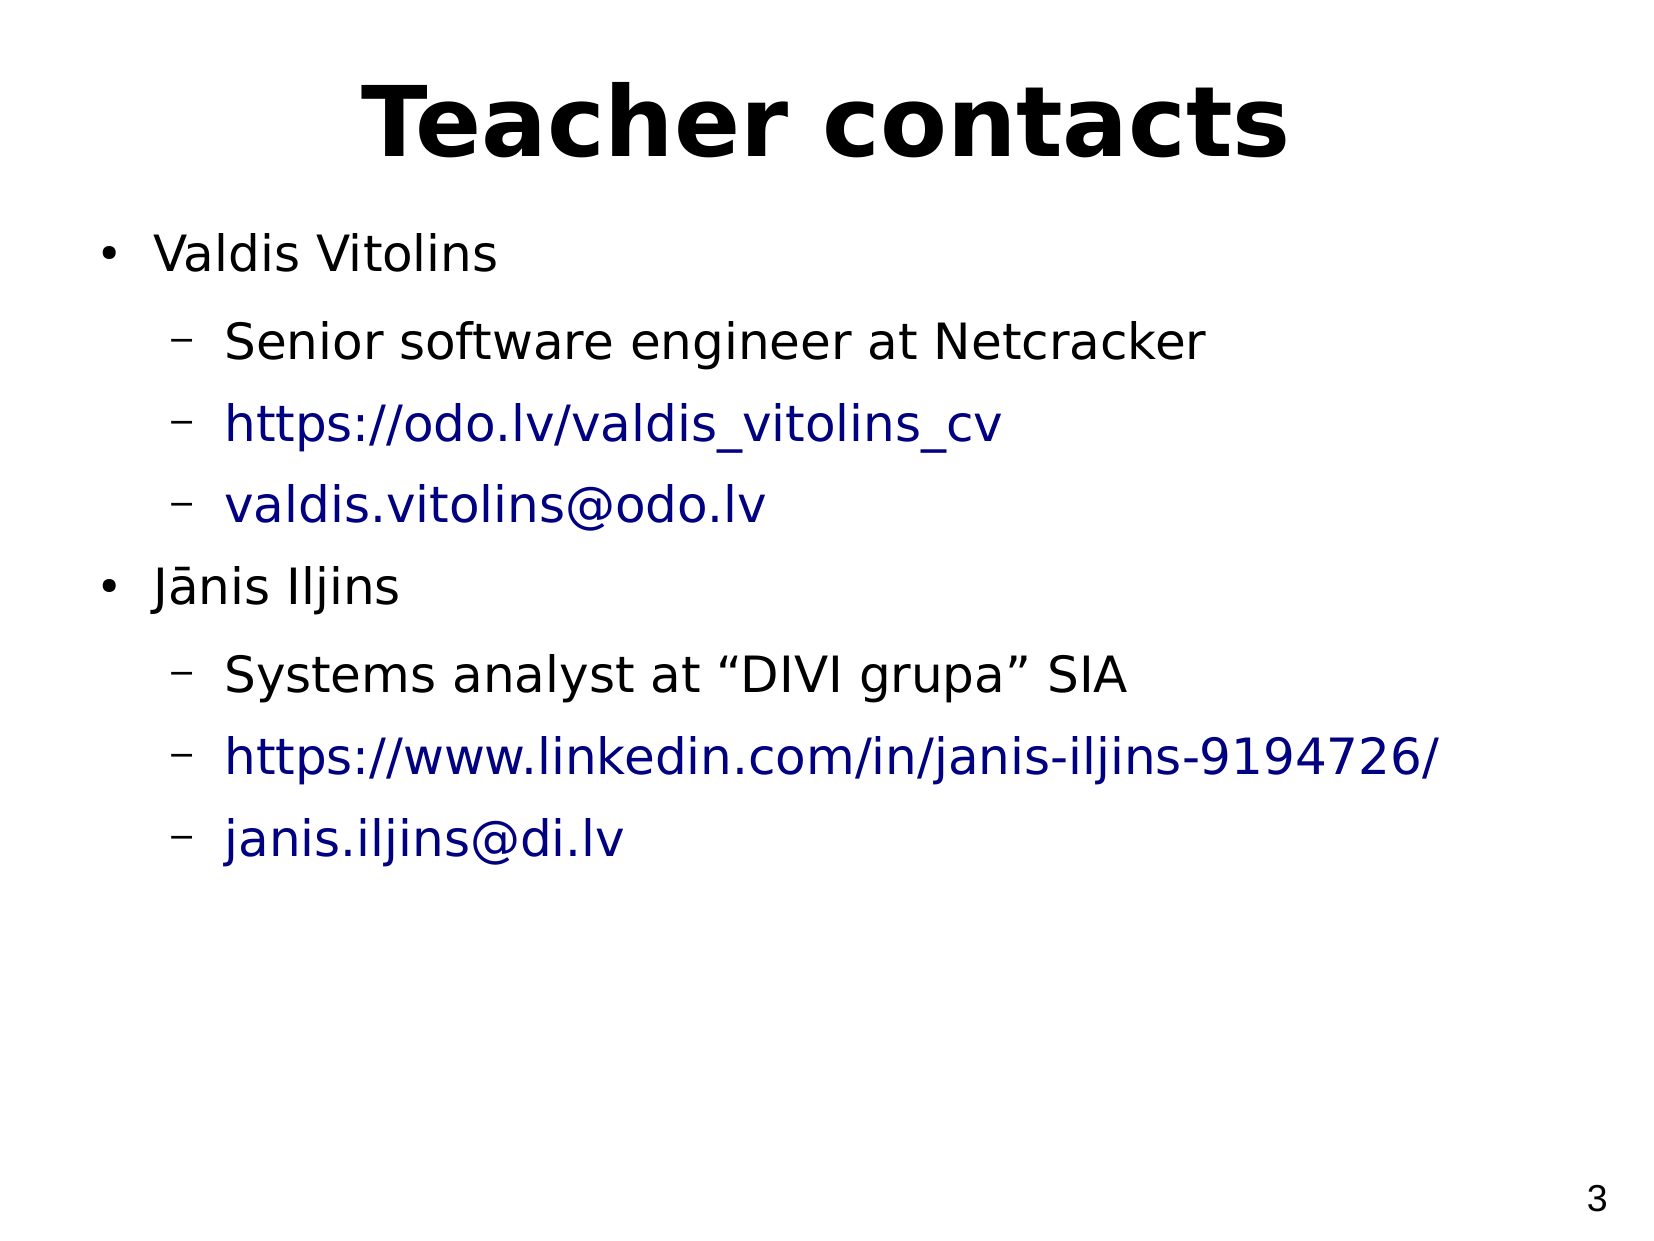

# Teacher contacts
Valdis Vitolins
Senior software engineer at Netcracker
https://odo.lv/valdis_vitolins_cv
valdis.vitolins@odo.lv
Jānis Iljins
Systems analyst at “DIVI grupa” SIA
https://www.linkedin.com/in/janis-iljins-9194726/
janis.iljins@di.lv